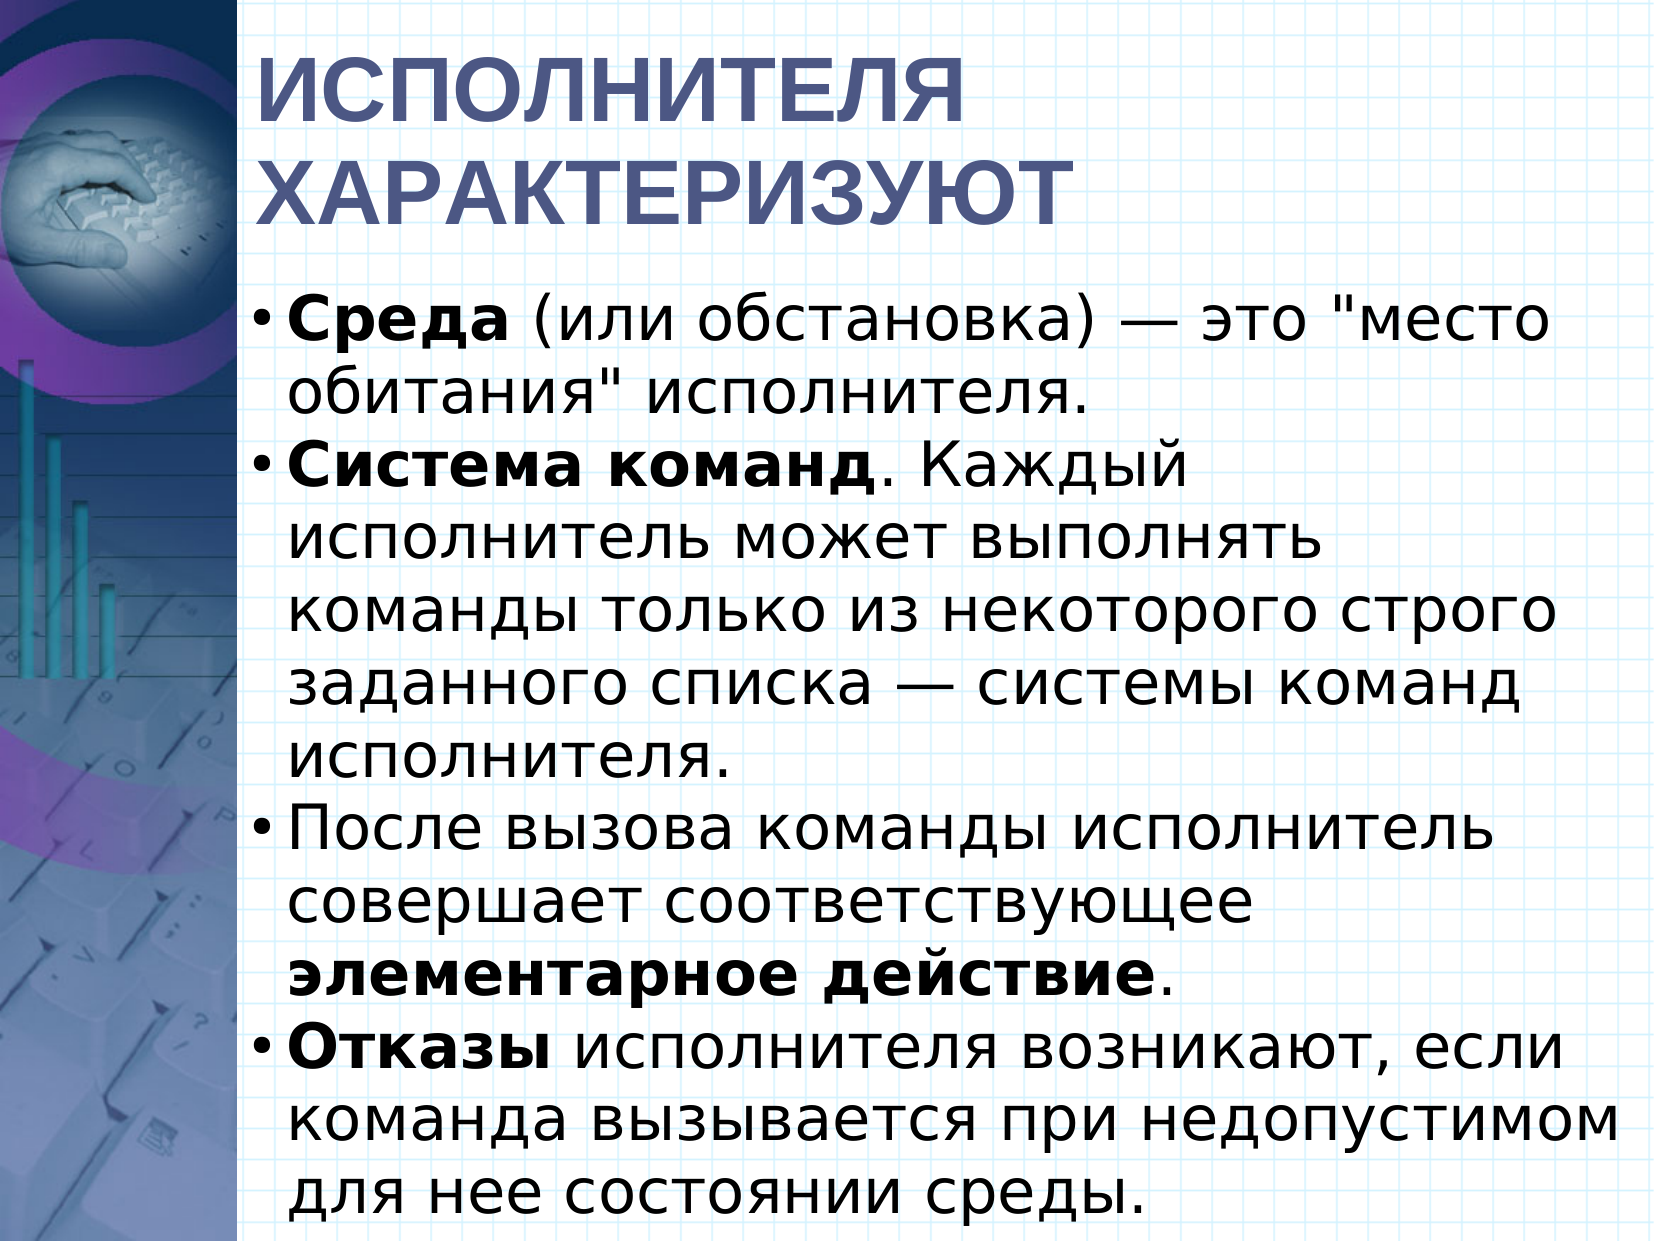

# ИСПОЛНИТЕЛЯ ХАРАКТЕРИЗУЮТ
Сpеда (или обстановка) — это "место обитания" исполнителя.
Система команд. Каждый исполнитель может выполнять команды только из некоторого стpого заданного списка — системы команд исполнителя.
После вызова команды исполнитель совеpшает соответствующее элементаpное действие.
Отказы исполнителя возникают, если команда вызывается пpи недопустимом для нее состоянии сpеды.